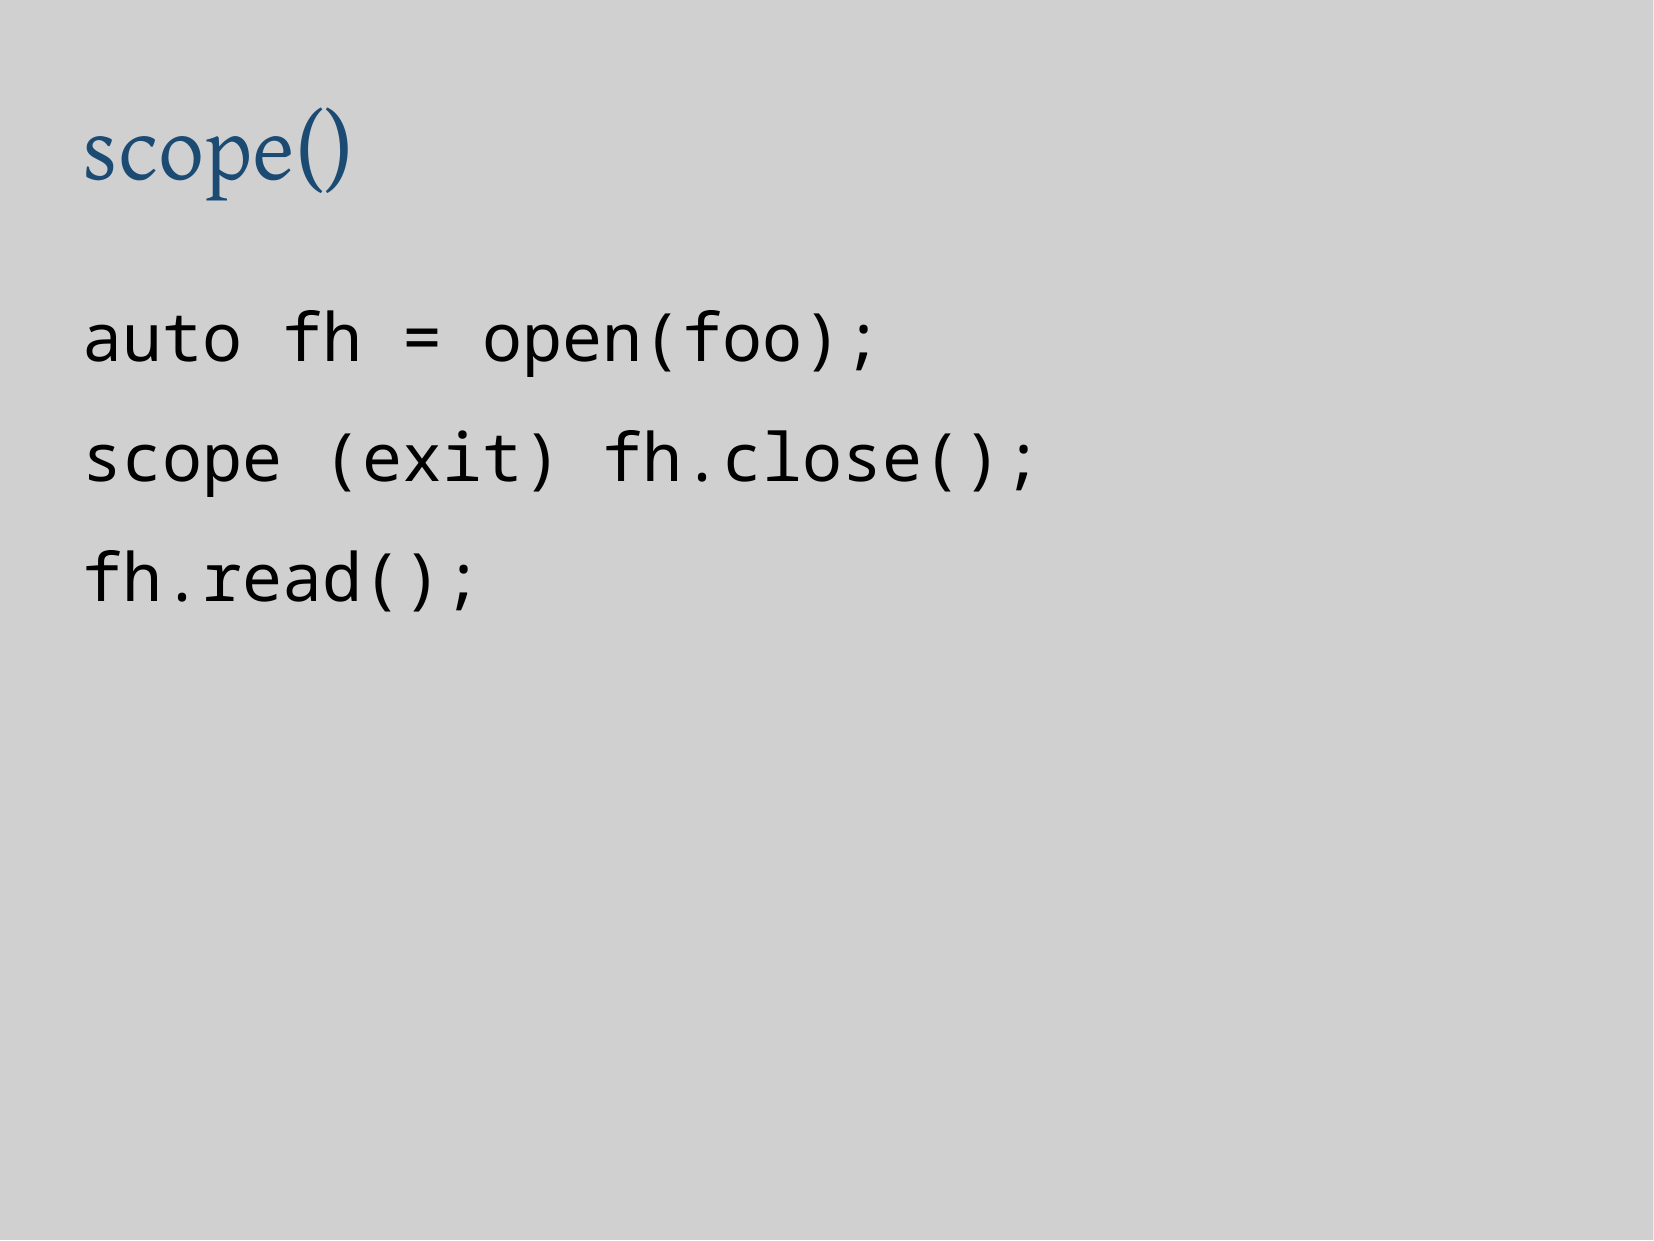

# scope()
auto fh = open(foo);
scope (exit) fh.close();
fh.read();